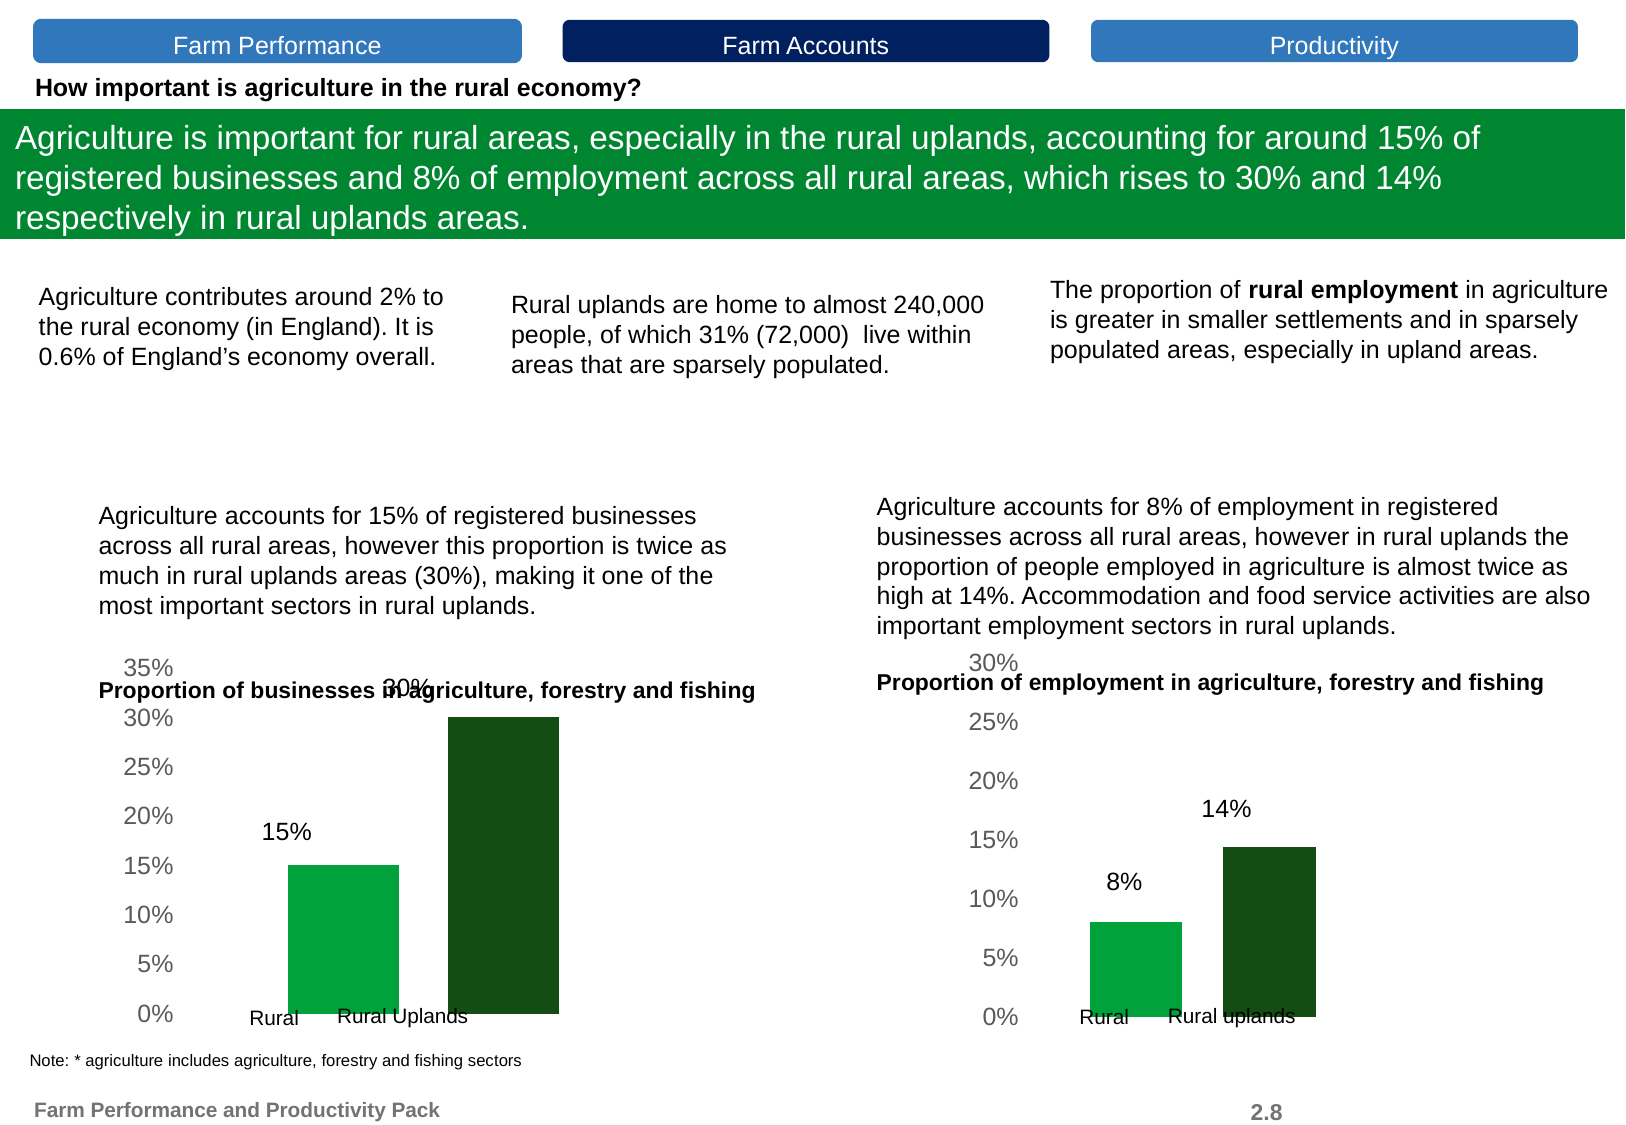

Farm Performance
Farm Accounts
Productivity
# Slide 3.8 - How important is agriculture in the rural economy?
How important is agriculture in the rural economy?
Agriculture is important for rural areas, especially in the rural uplands, accounting for around 15% of registered businesses and 8% of employment across all rural areas, which rises to 30% and 14% respectively in rural uplands areas.
Agriculture contributes around 2% to the rural economy (in England). It is 0.6% of England’s economy overall.
The proportion of rural employment in agriculture is greater in smaller settlements and in sparsely populated areas, especially in upland areas.
Rural uplands are home to almost 240,000 people, of which 31% (72,000) live within areas that are sparsely populated.
Agriculture accounts for 8% of employment in registered businesses across all rural areas, however in rural uplands the proportion of people employed in agriculture is almost twice as high at 14%. Accommodation and food service activities are also important employment sectors in rural uplands.
Proportion of employment in agriculture, forestry and fishing
Agriculture accounts for 15% of registered businesses across all rural areas, however this proportion is twice as much in rural uplands areas (30%), making it one of the most important sectors in rural uplands.
Proportion of businesses in agriculture, forestry and fishing
### Chart
| Category | Series1 | Series2 |
|---|---|---|
| All Rural | 0.08 | 0.144231868156986 |14%
### Chart
| Category | Series1 | Series2 |
|---|---|---|
| All Rural | 0.15 | 0.3000325414904 |30%
15%
8%
Rural uplands
Rural Uplands
Rural
Rural
Note: * agriculture includes agriculture, forestry and fishing sectors
2.8
Farm Performance and Productivity Pack